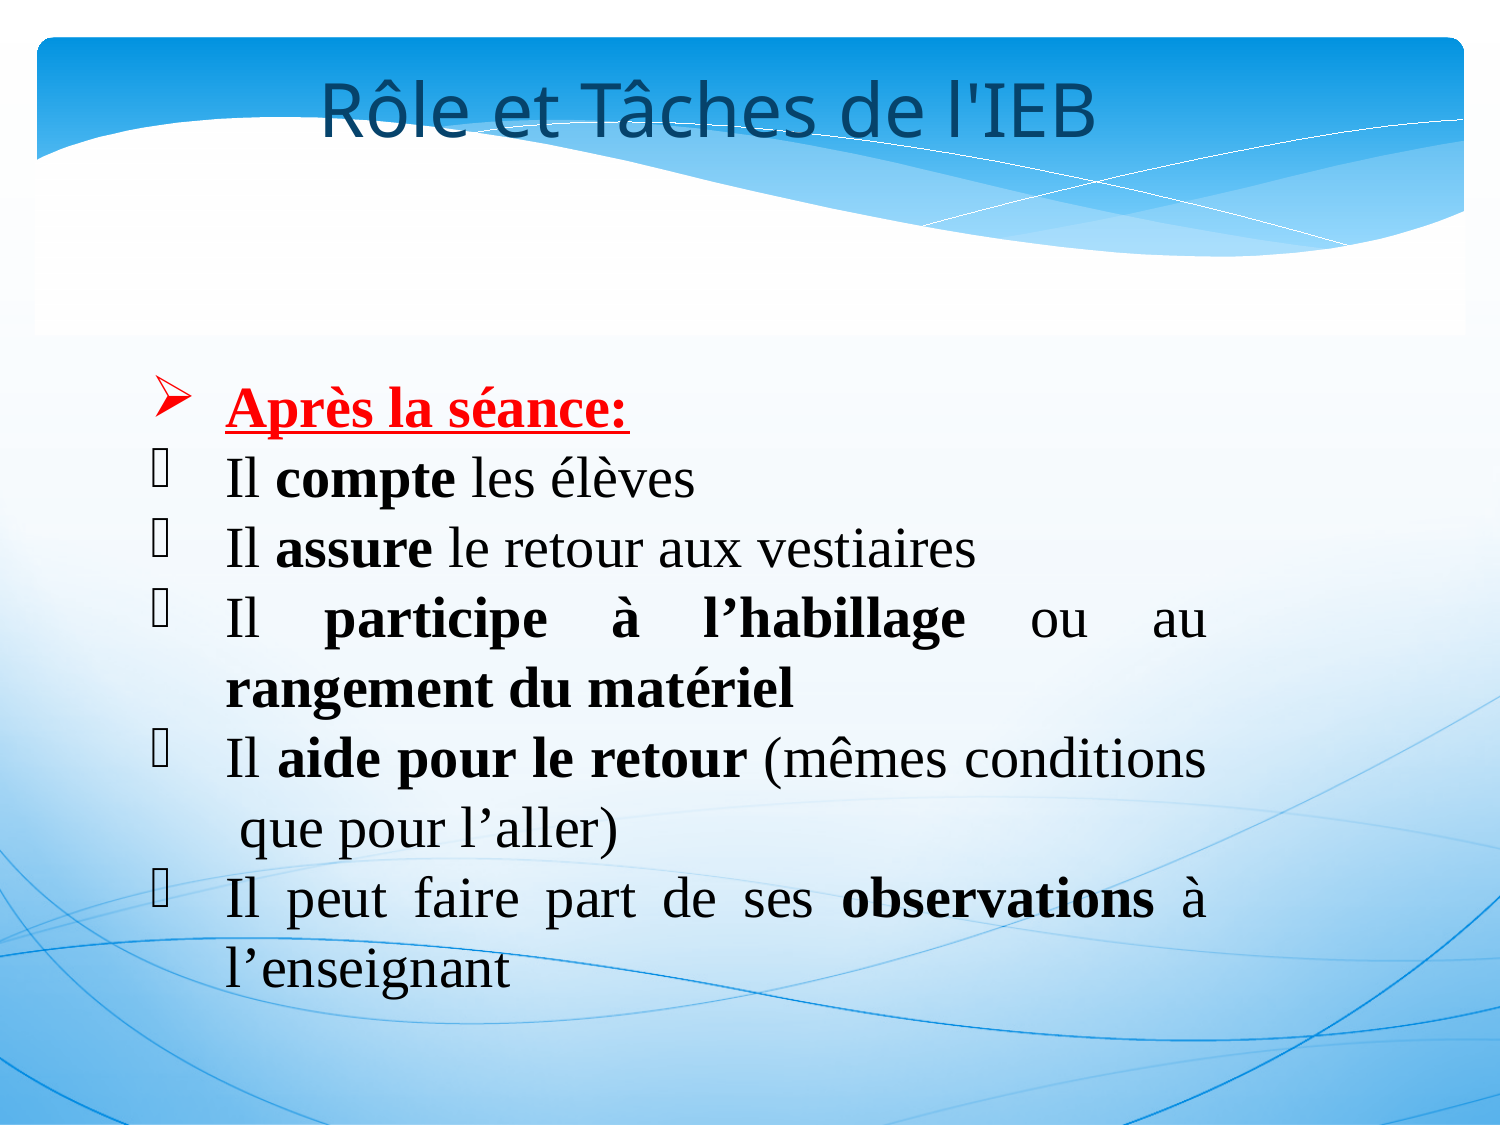

Rôle et Tâches de l'IEB
Après la séance:
Il compte les élèves
Il assure le retour aux vestiaires
Il participe à l’habillage ou au rangement du matériel
Il aide pour le retour (mêmes conditions que pour l’aller)
Il peut faire part de ses observations à l’enseignant